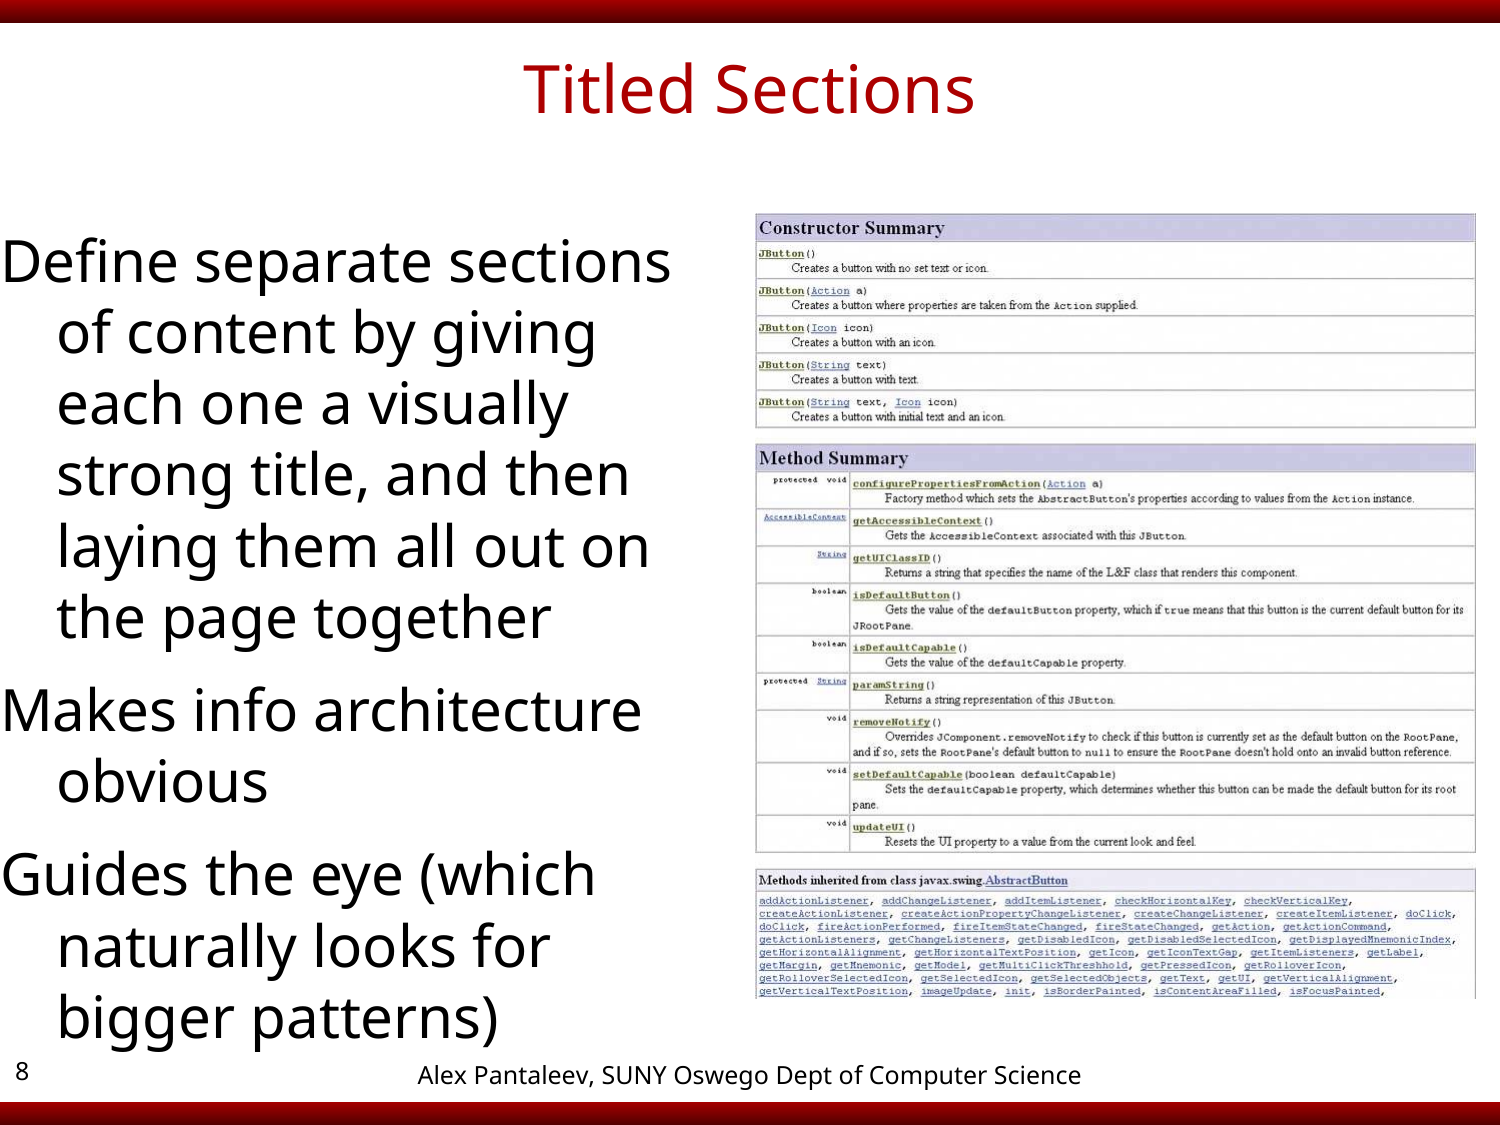

# Titled Sections
Define separate sections of content by giving each one a visually strong title, and then laying them all out on the page together
Makes info architecture obvious
Guides the eye (which naturally looks for bigger patterns)
8